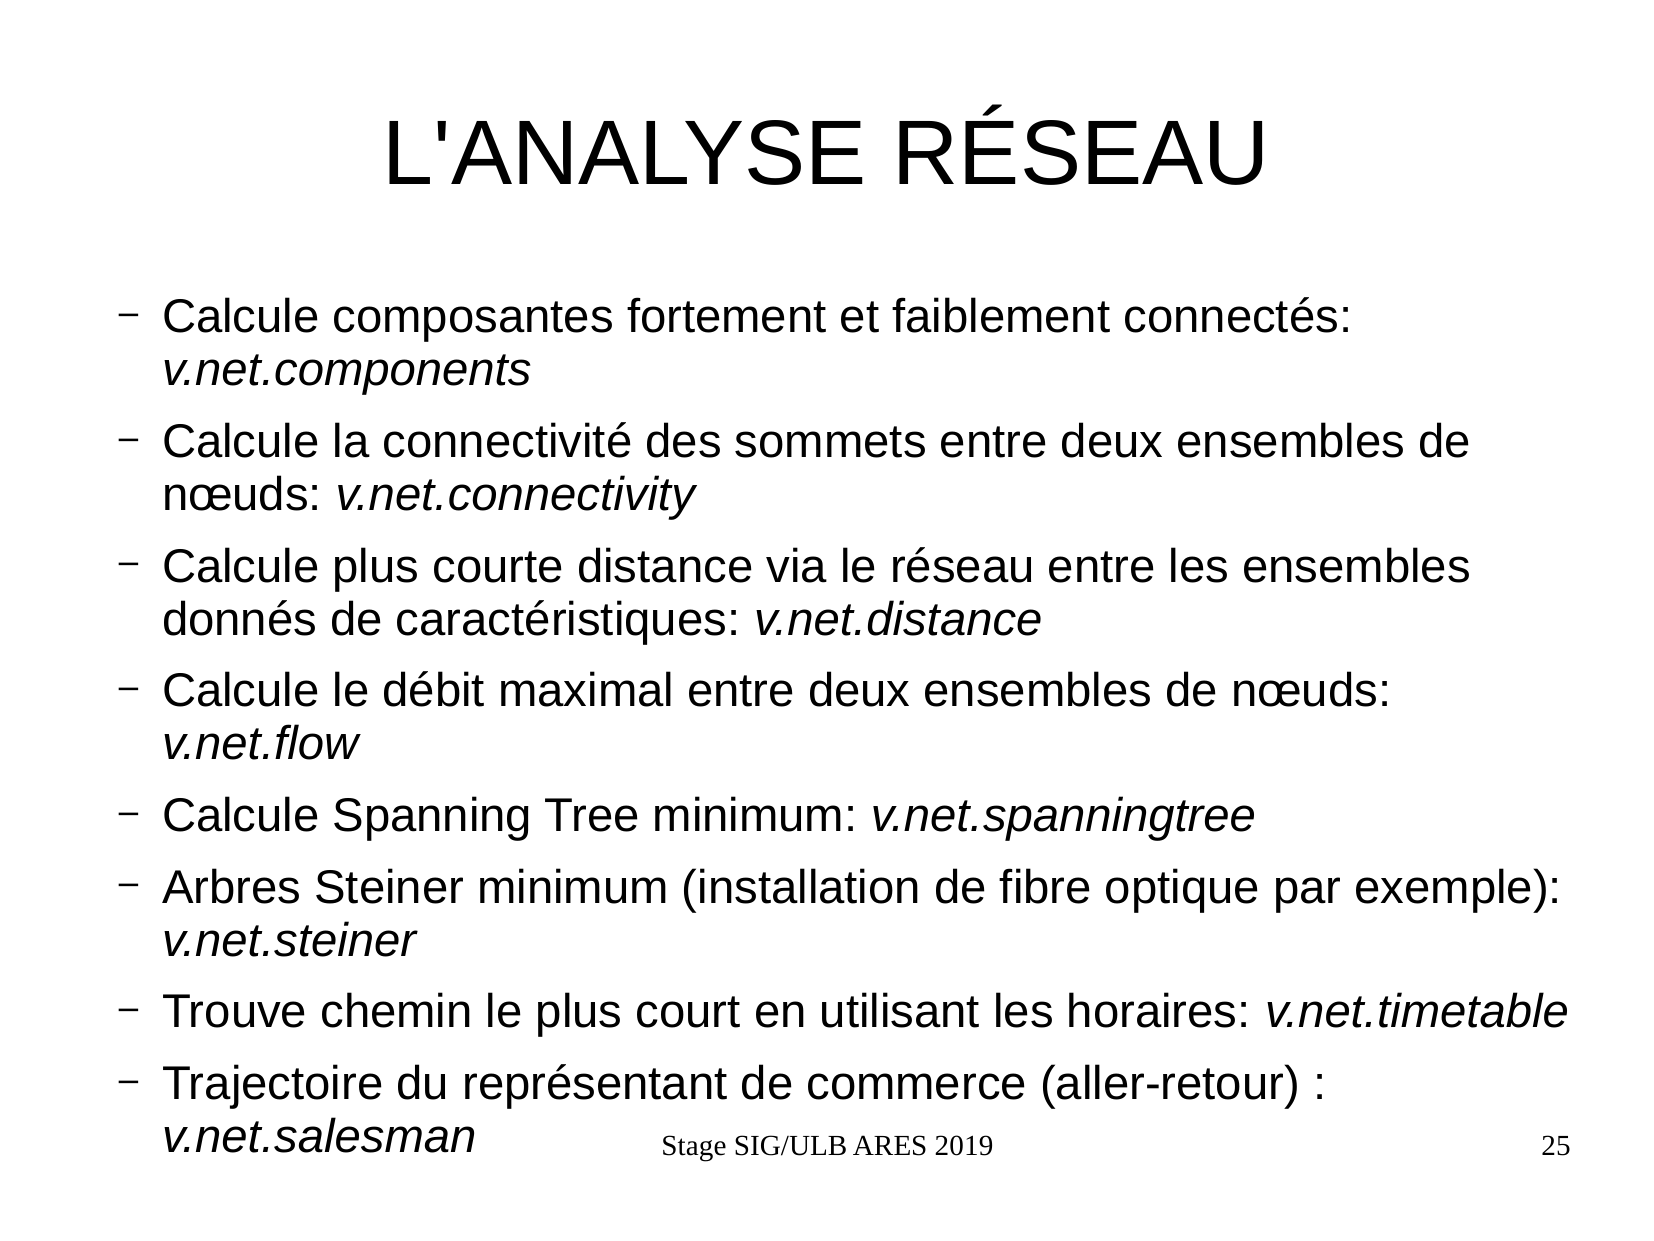

# L'ANALYSE RÉSEAU
Calcule composantes fortement et faiblement connectés: v.net.components
Calcule la connectivité des sommets entre deux ensembles de nœuds: v.net.connectivity
Calcule plus courte distance via le réseau entre les ensembles donnés de caractéristiques: v.net.distance
Calcule le débit maximal entre deux ensembles de nœuds: v.net.flow
Calcule Spanning Tree minimum: v.net.spanningtree
Arbres Steiner minimum (installation de fibre optique par exemple): v.net.steiner
Trouve chemin le plus court en utilisant les horaires: v.net.timetable
Trajectoire du représentant de commerce (aller-retour) : v.net.salesman
Stage SIG/ULB ARES 2019
25